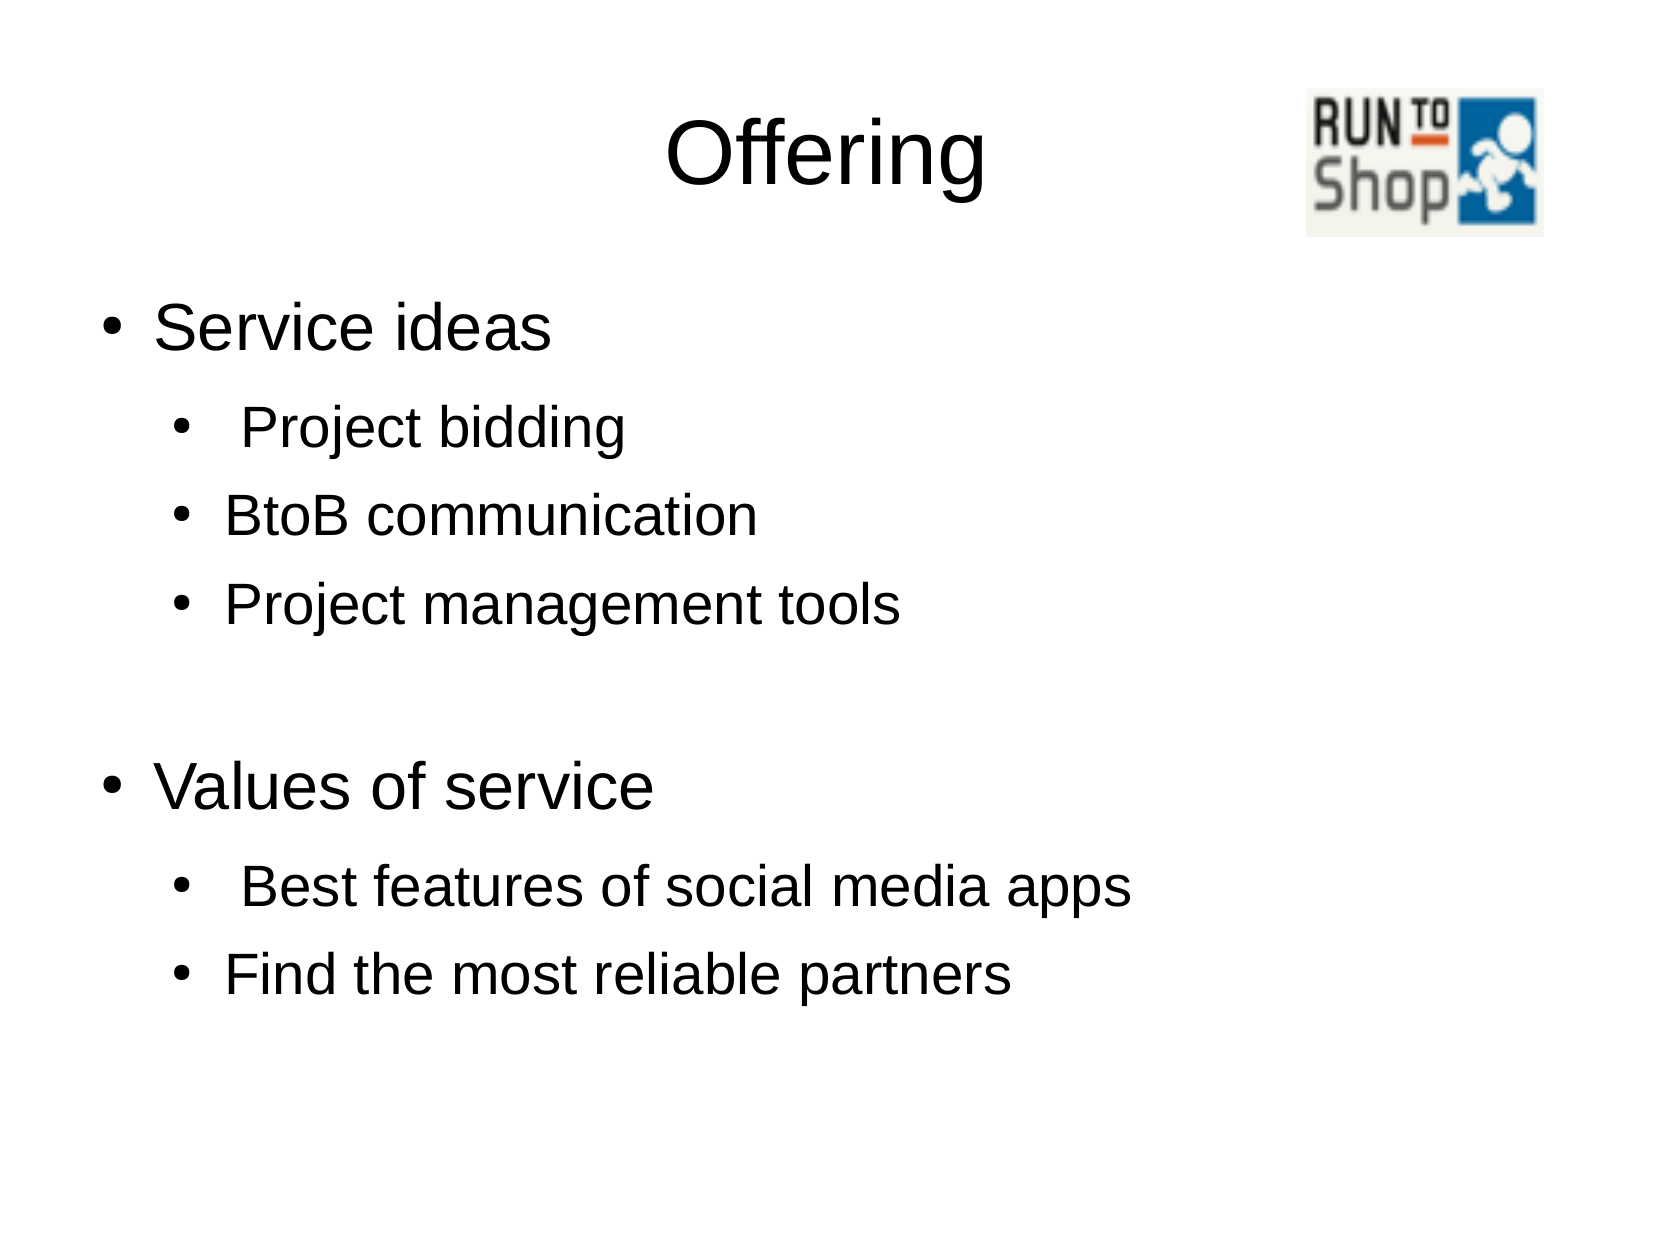

# Offering
Service ideas
 Project bidding
BtoB communication
Project management tools
Values of service
 Best features of social media apps
Find the most reliable partners